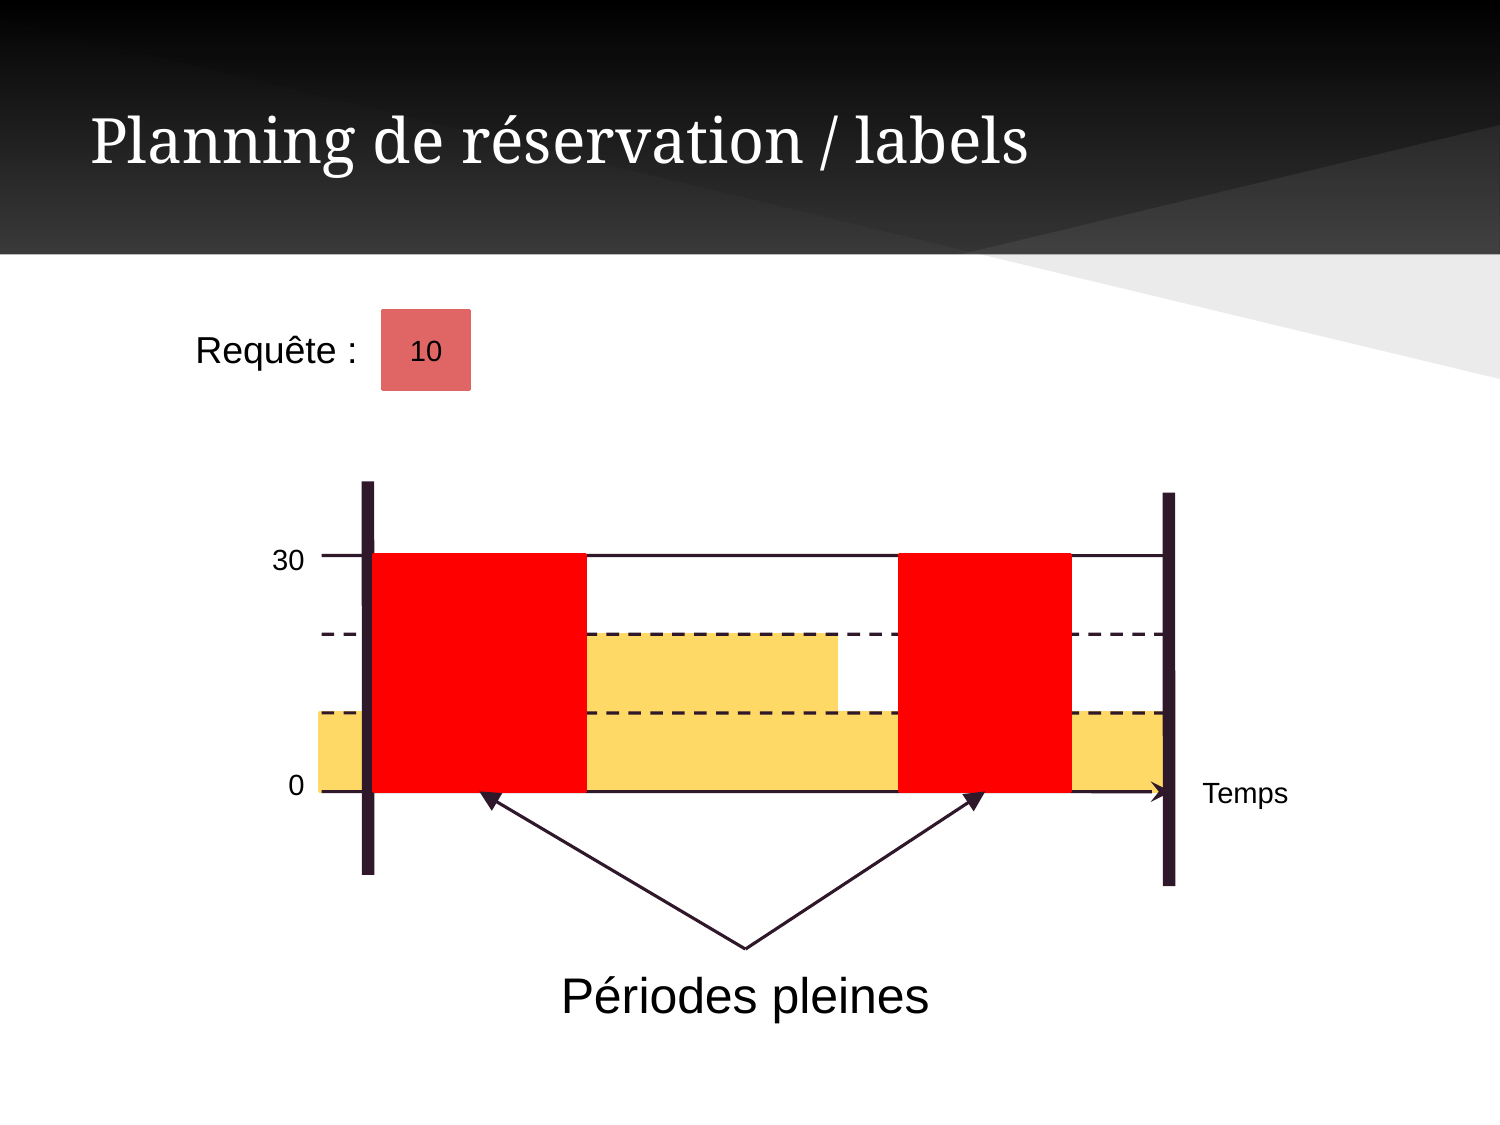

# Planning de réservation / labels
Requête :
10
30
0
Temps
Périodes pleines